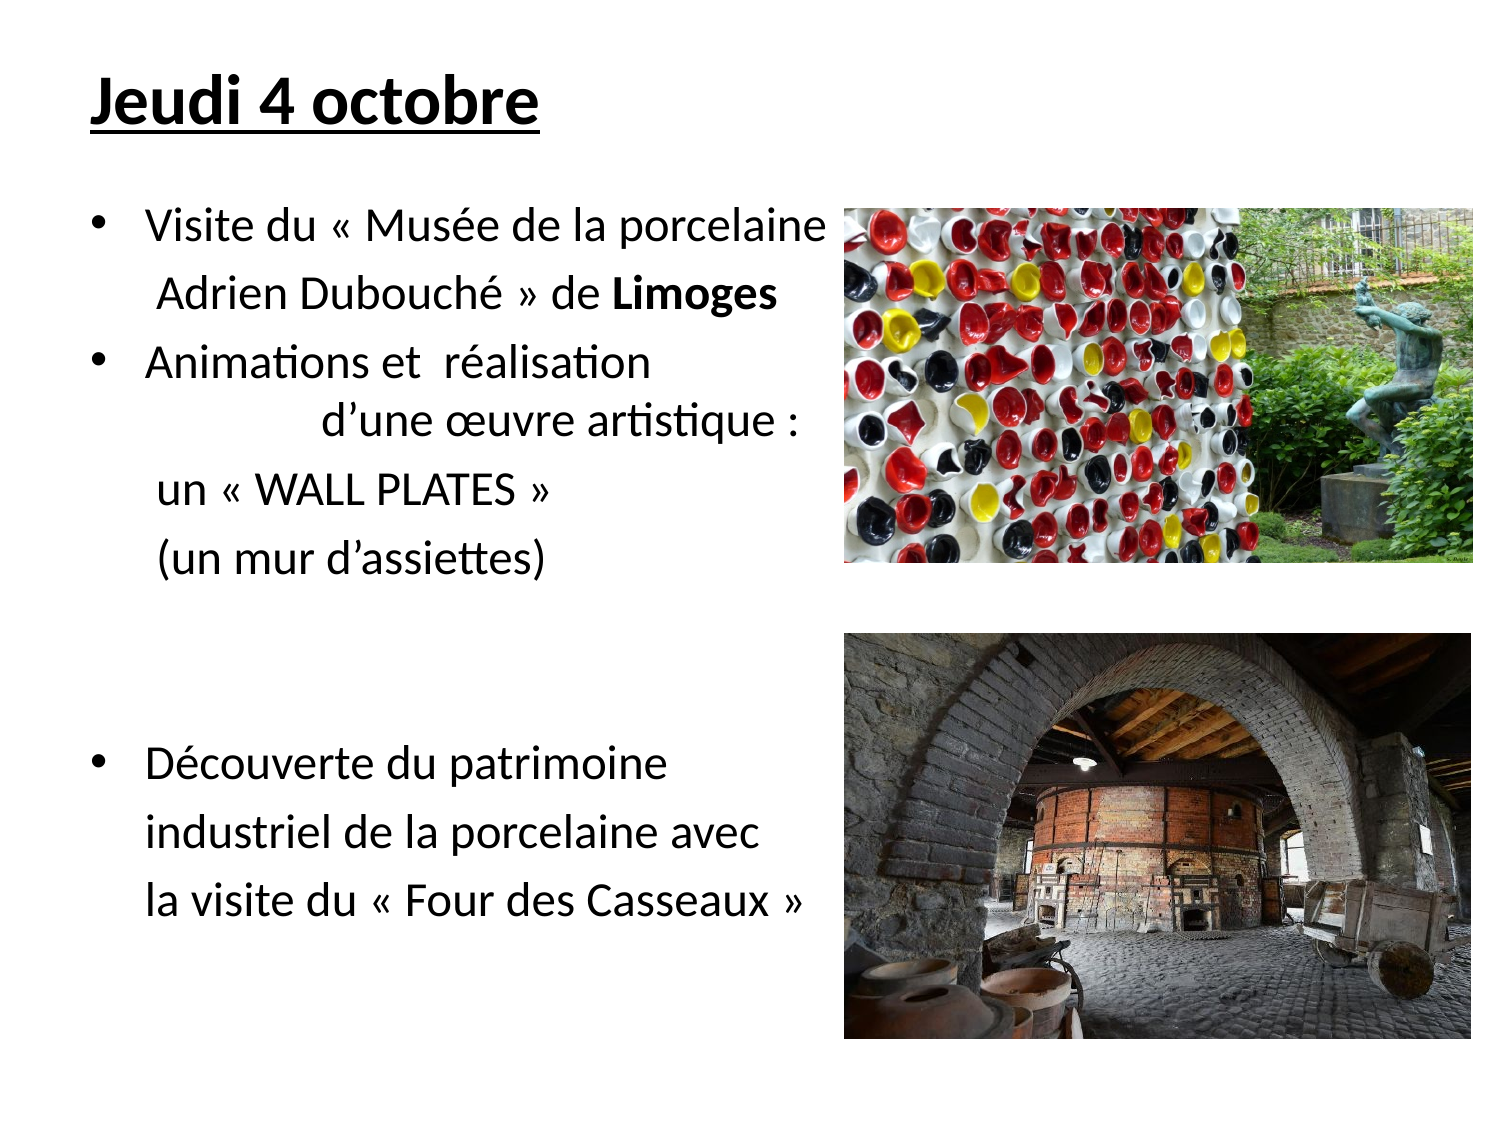

# Jeudi 4 octobre
Visite du « Musée de la porcelaine
 Adrien Dubouché » de Limoges
Animations et réalisation d’une œuvre artistique :
 un « WALL PLATES »
 (un mur d’assiettes)
Découverte du patrimoine
 industriel de la porcelaine avec
 la visite du « Four des Casseaux »